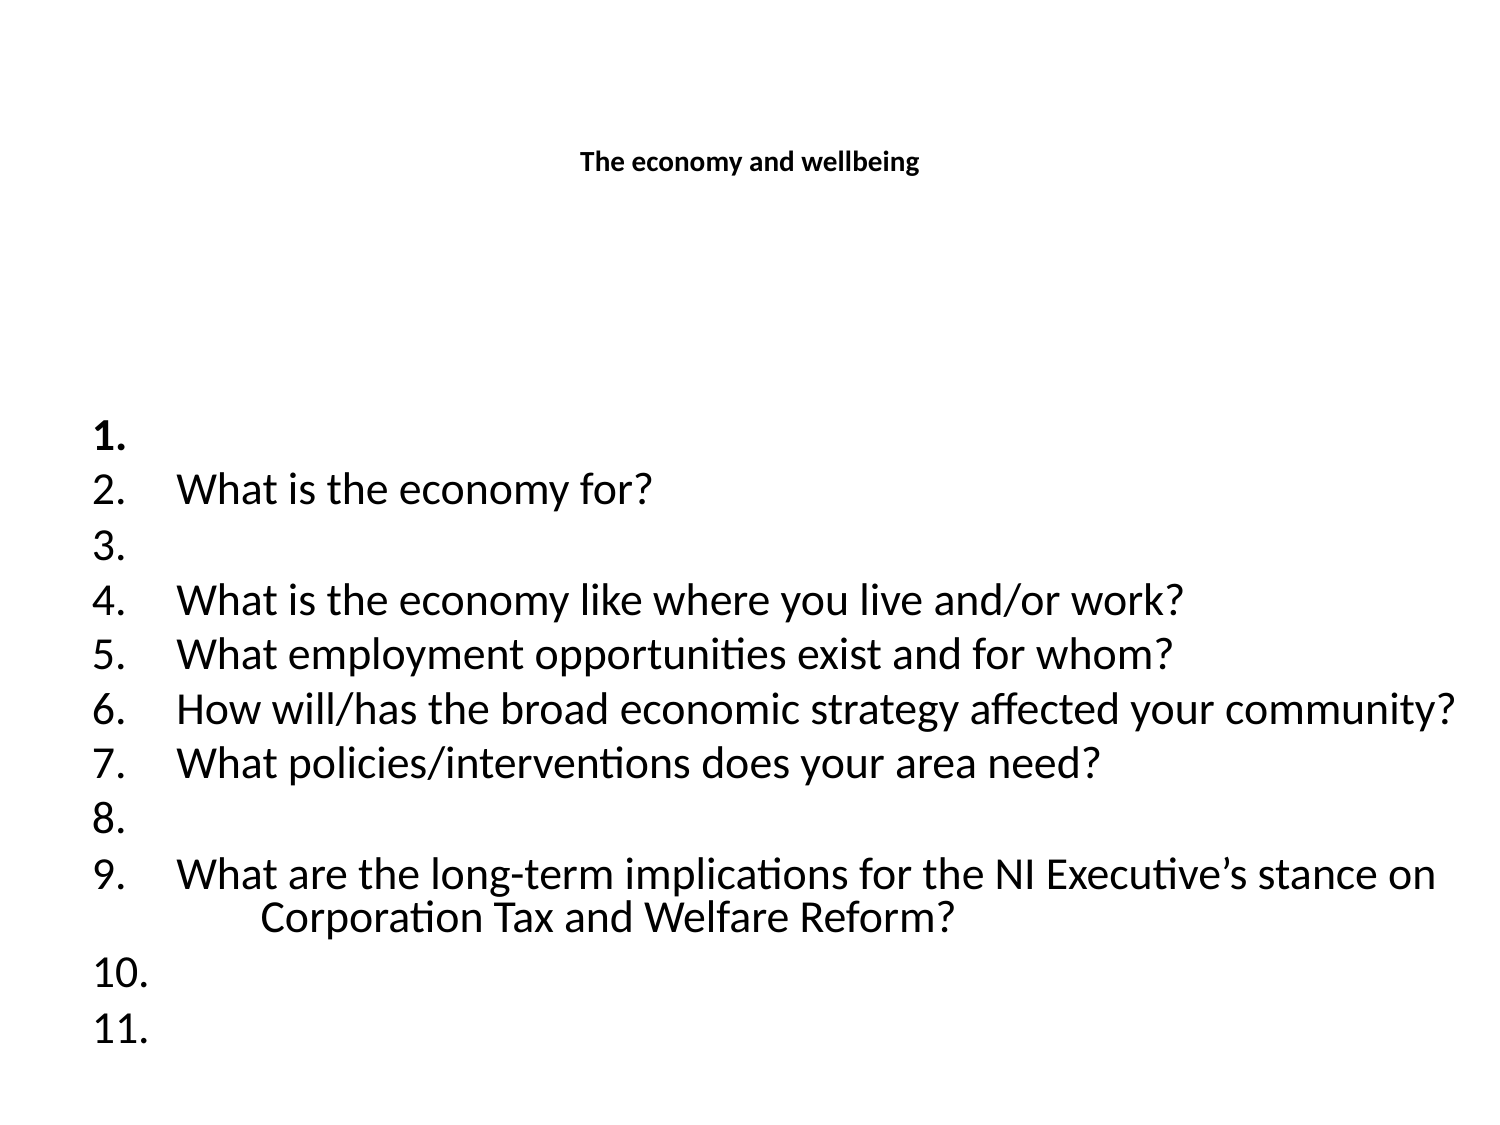

# The economy and wellbeing
What is the economy for?
What is the economy like where you live and/or work?
What employment opportunities exist and for whom?
How will/has the broad economic strategy affected your community?
What policies/interventions does your area need?
What are the long-term implications for the NI Executive’s stance on Corporation Tax and Welfare Reform?